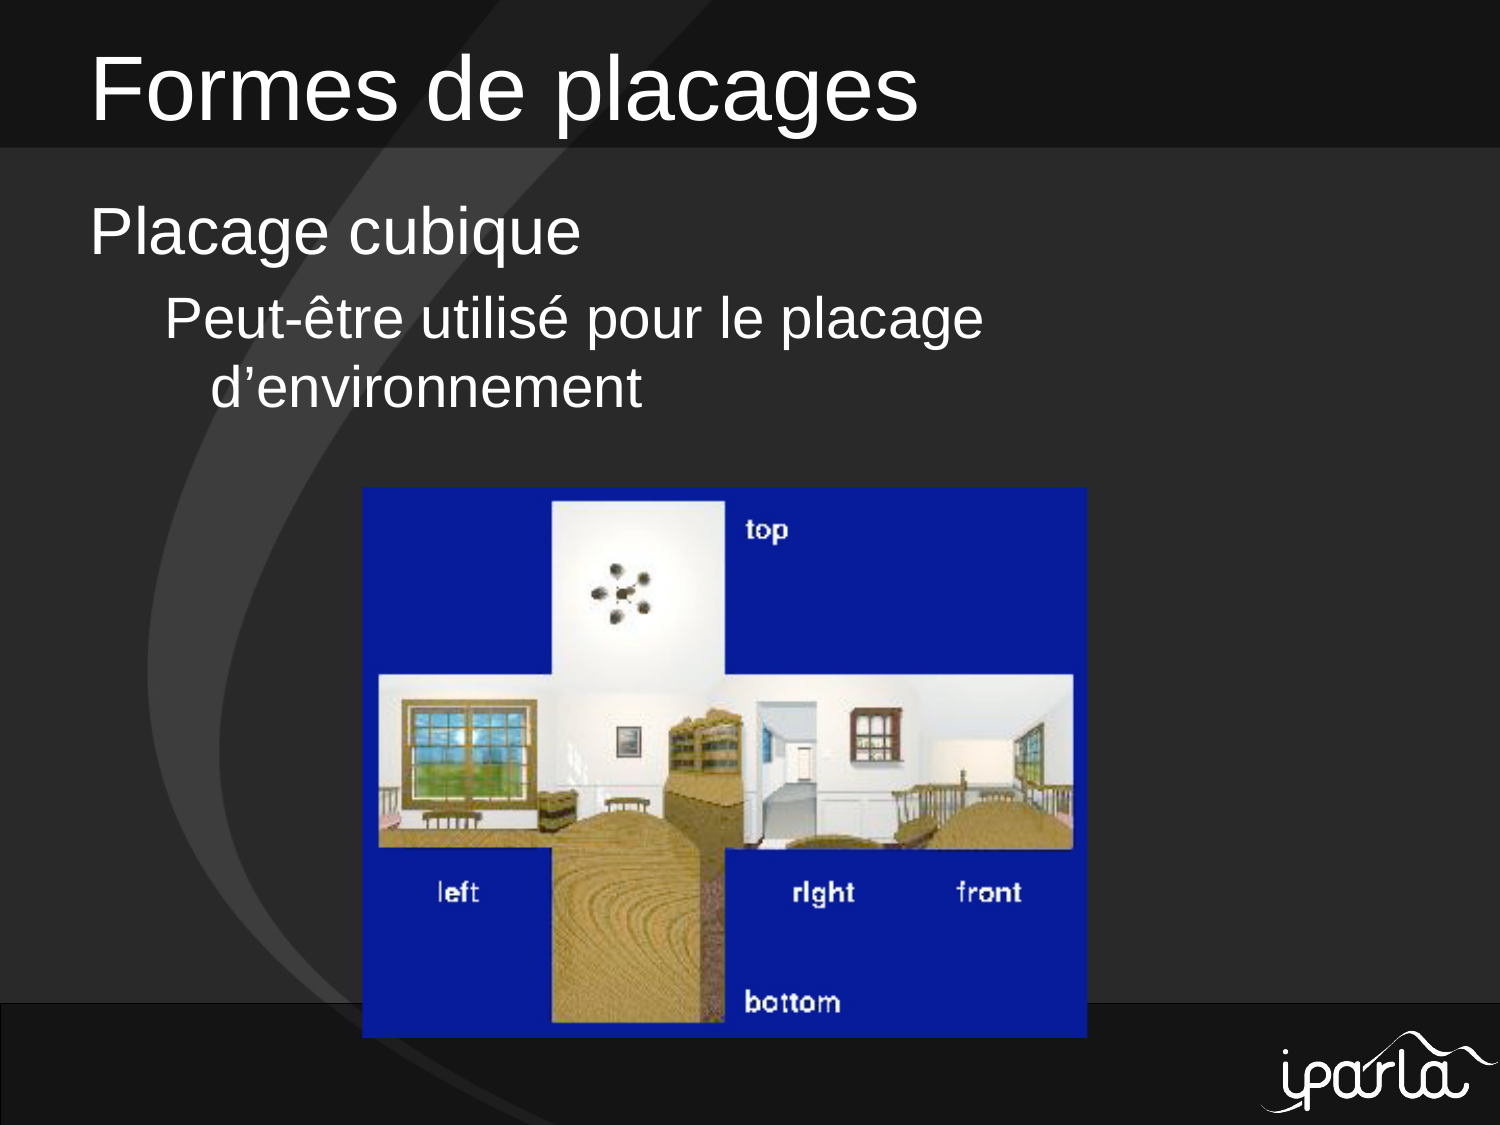

# Formes de placages
Placage cubique
Peut-être utilisé pour le placage d’environnement